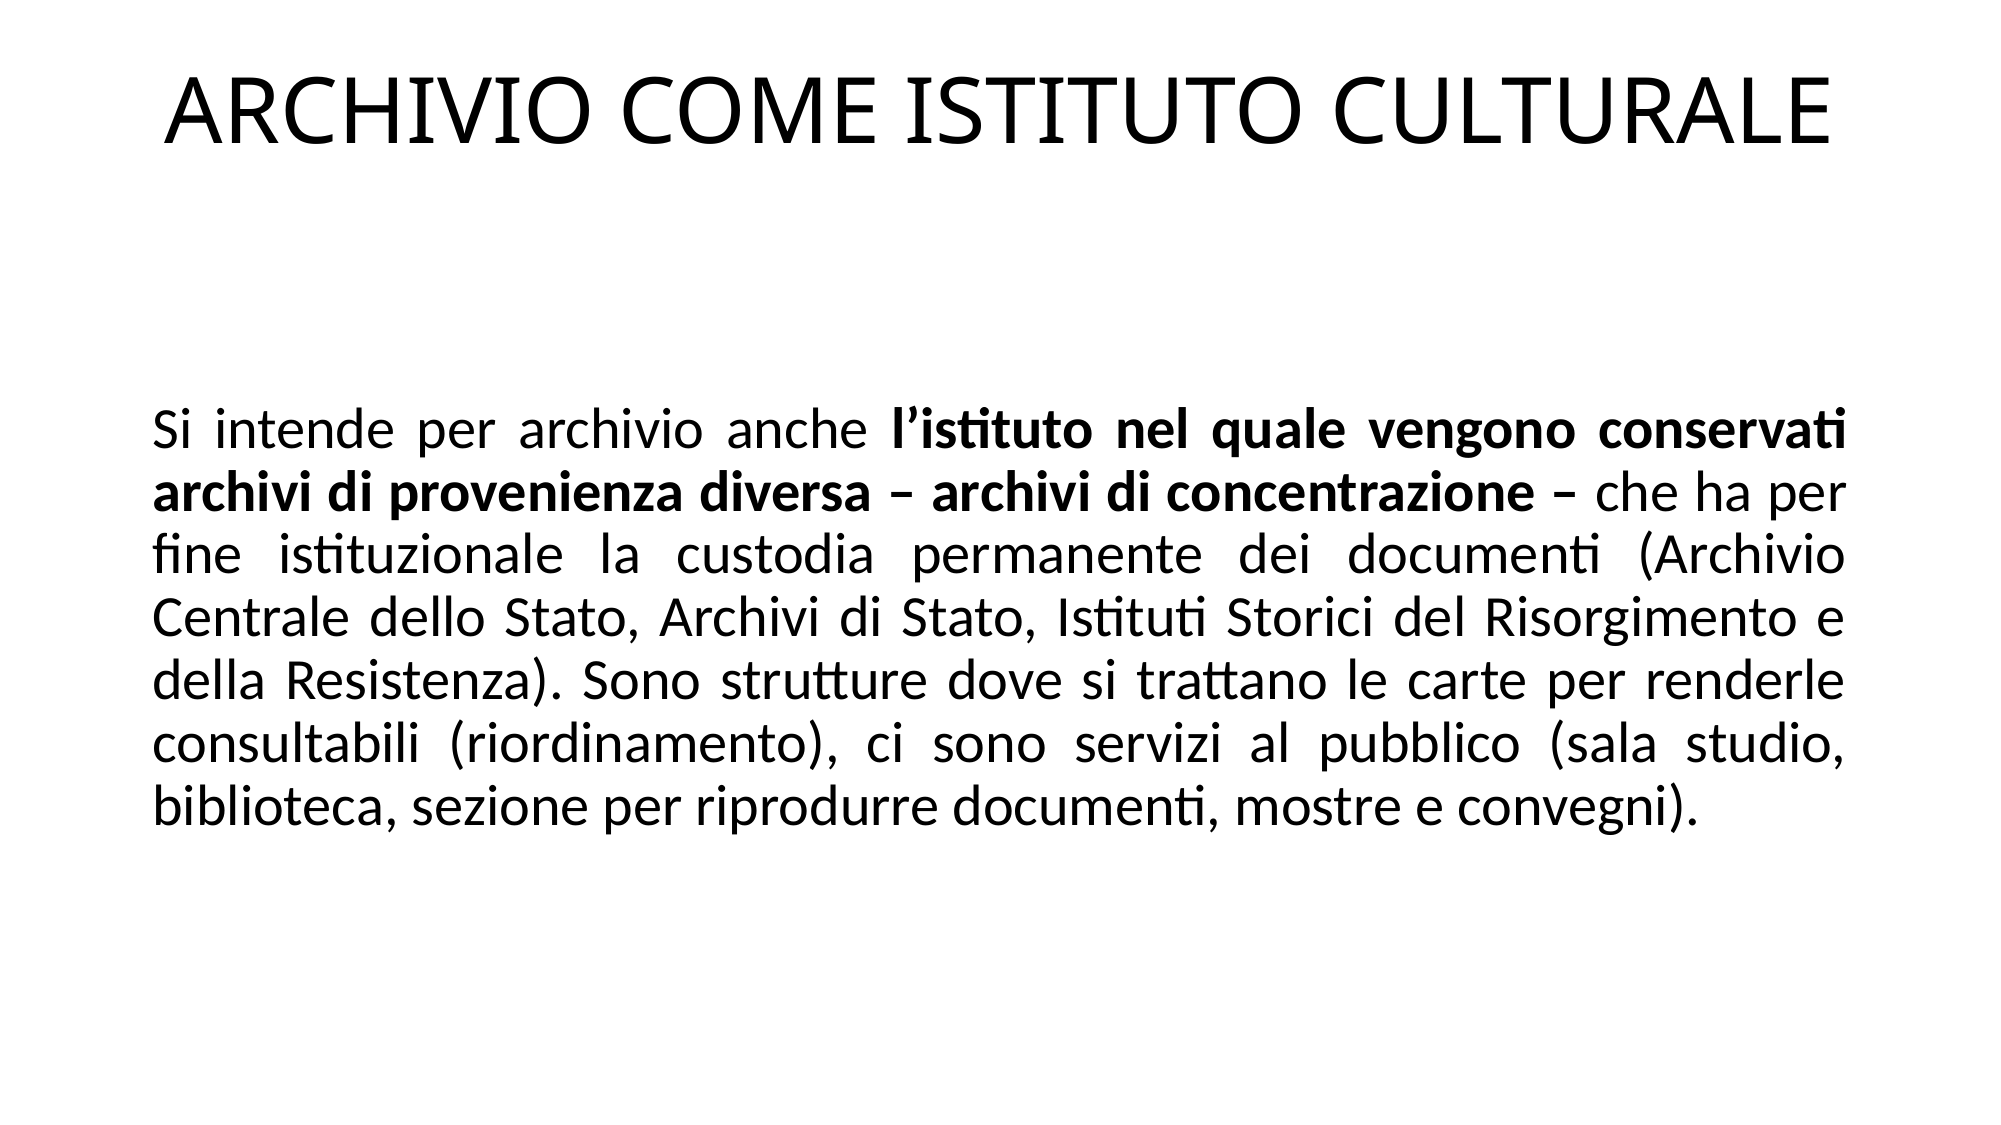

# ARCHIVIO COME ISTITUTO CULTURALE
Si intende per archivio anche l’istituto nel quale vengono conservati archivi di provenienza diversa – archivi di concentrazione – che ha per fine istituzionale la custodia permanente dei documenti (Archivio Centrale dello Stato, Archivi di Stato, Istituti Storici del Risorgimento e della Resistenza). Sono strutture dove si trattano le carte per renderle consultabili (riordinamento), ci sono servizi al pubblico (sala studio, biblioteca, sezione per riprodurre documenti, mostre e convegni).